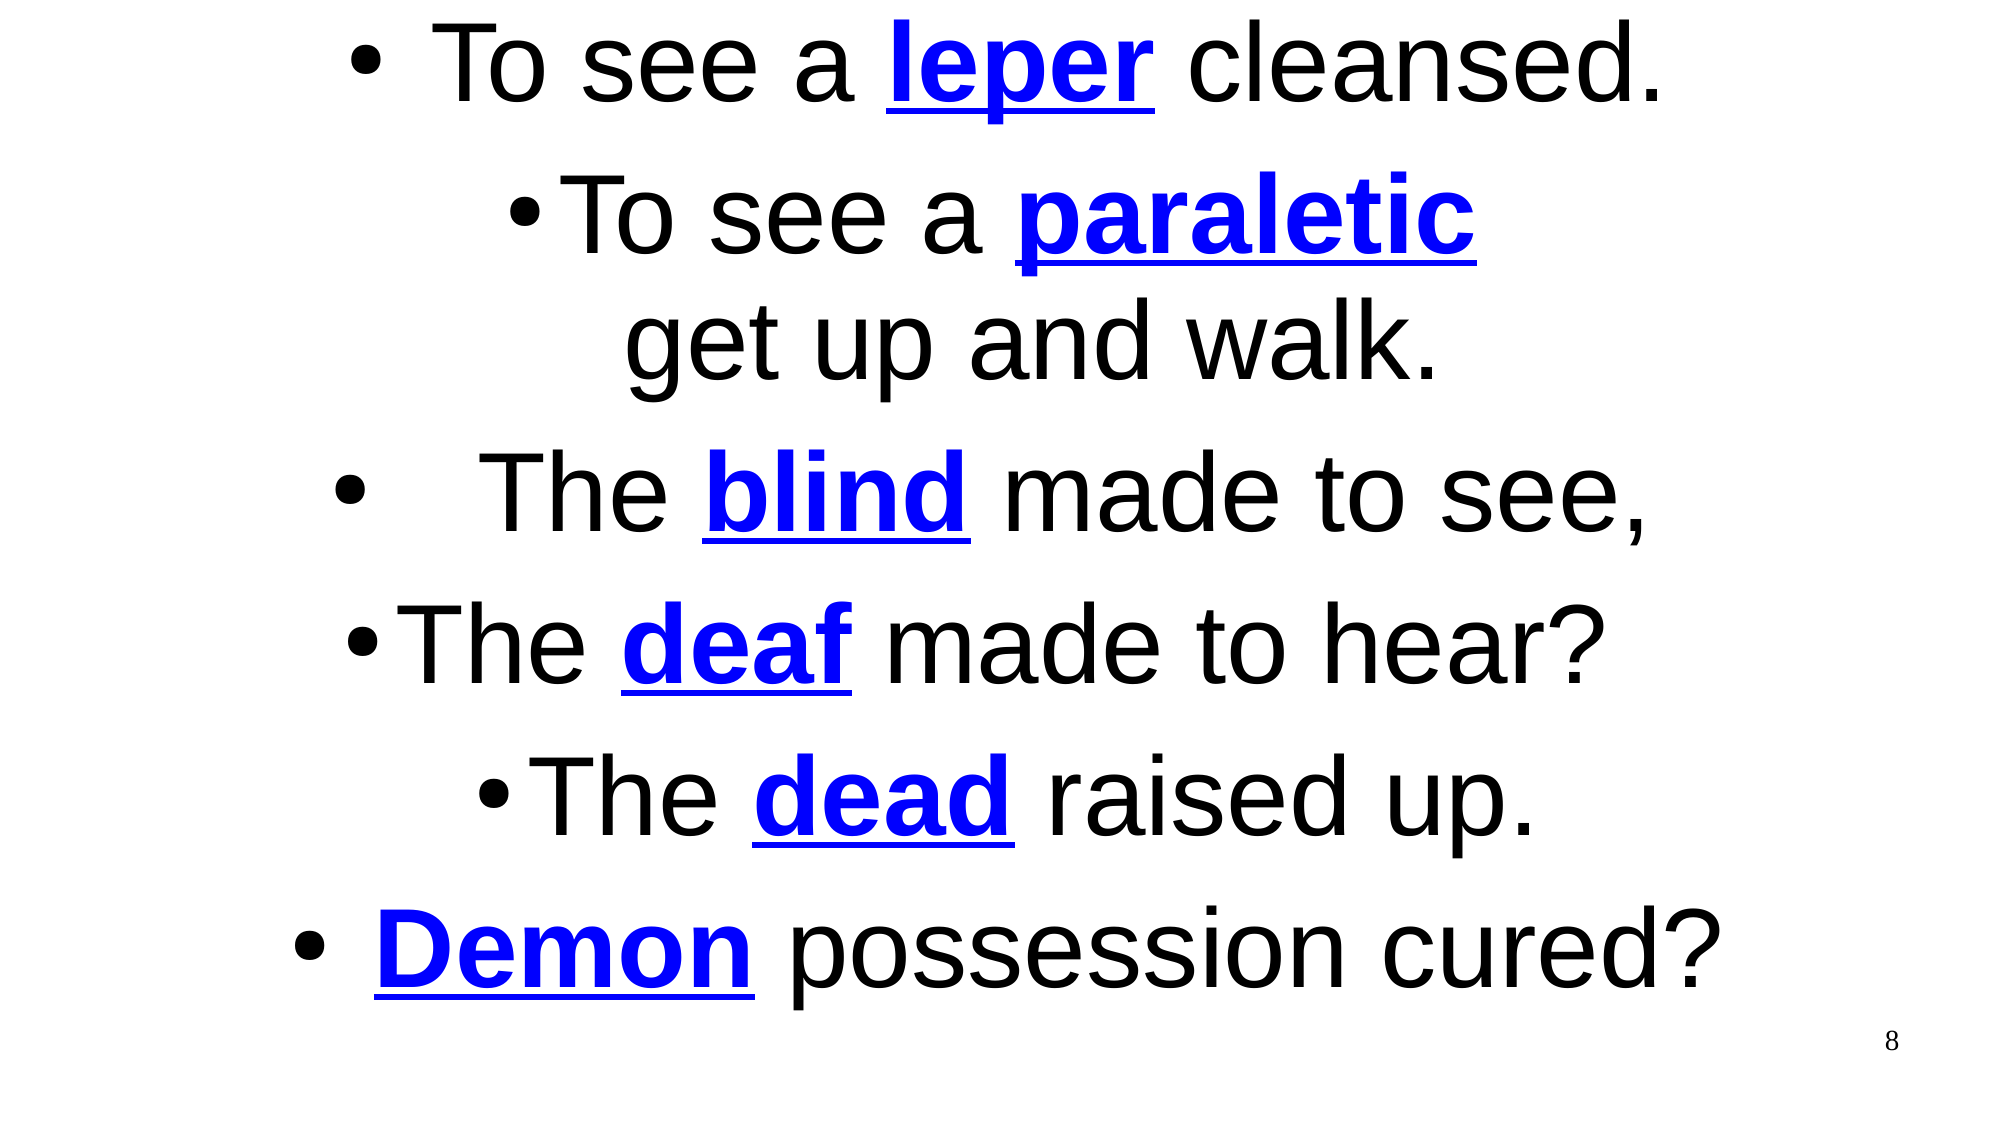

# To see a leper cleansed.
To see a paraletic
get up and walk.
 The blind made to see,
The deaf made to hear?
The dead raised up.
 Demon possession cured?
8